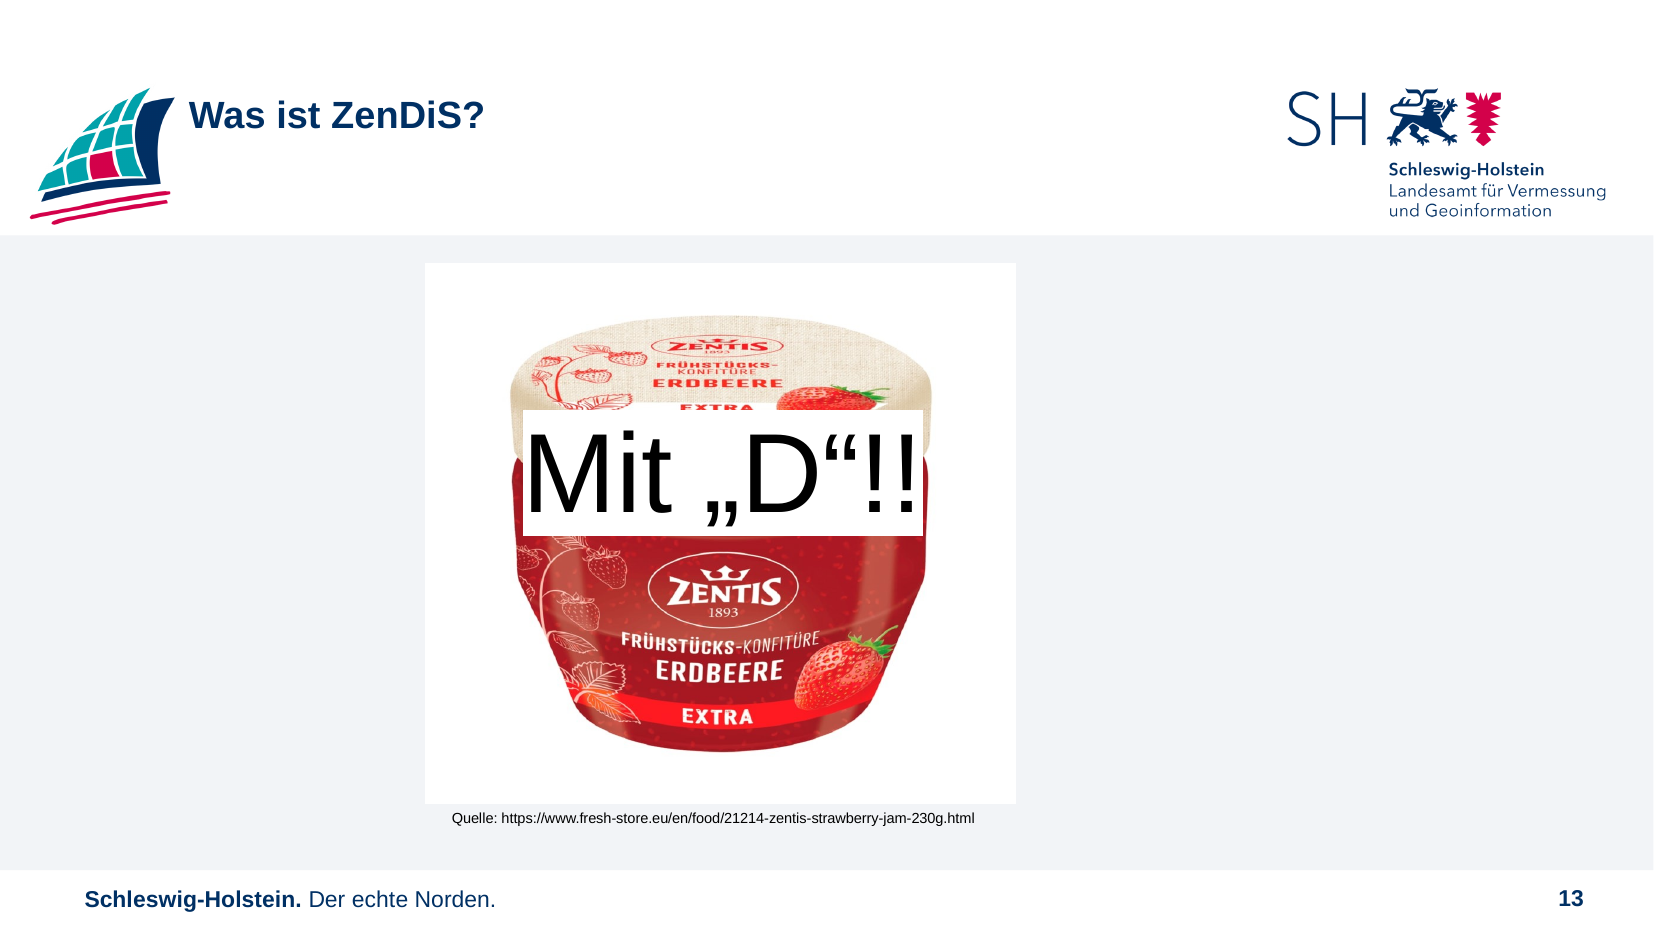

# Was ist ZenDiS?
Mit „D“!!
Quelle: https://www.fresh-store.eu/en/food/21214-zentis-strawberry-jam-230g.html
13